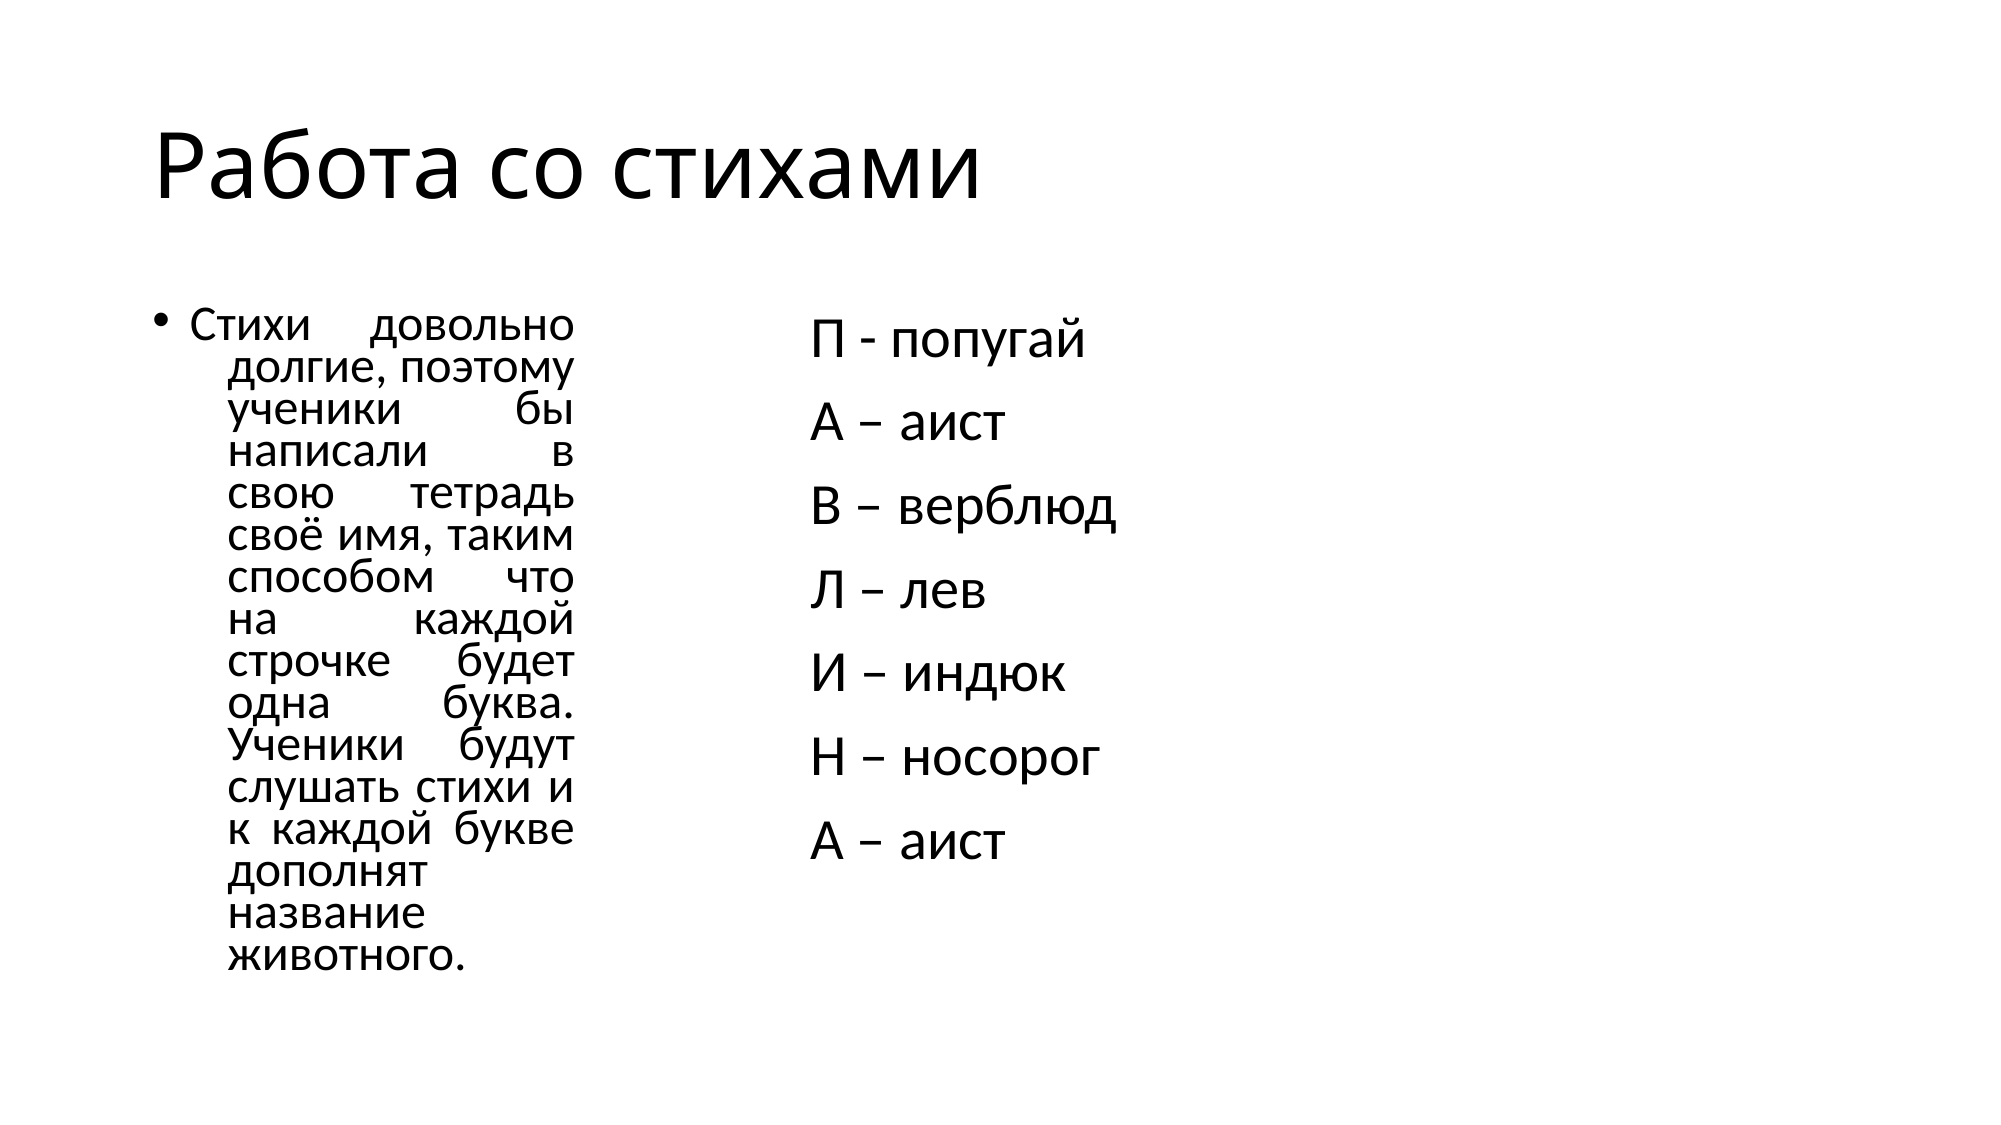

# Работа со стихами
Стихи довольно долгие, поэтому ученики бы написали в свою тетрадь своё имя, таким способом что на каждой строчке будет одна буква. Ученики будут слушать стихи и к каждой букве дополнят название животного.
П - попугай
А – аист
В – верблюд
Л – лев
И – индюк
Н – носорог
А – аист